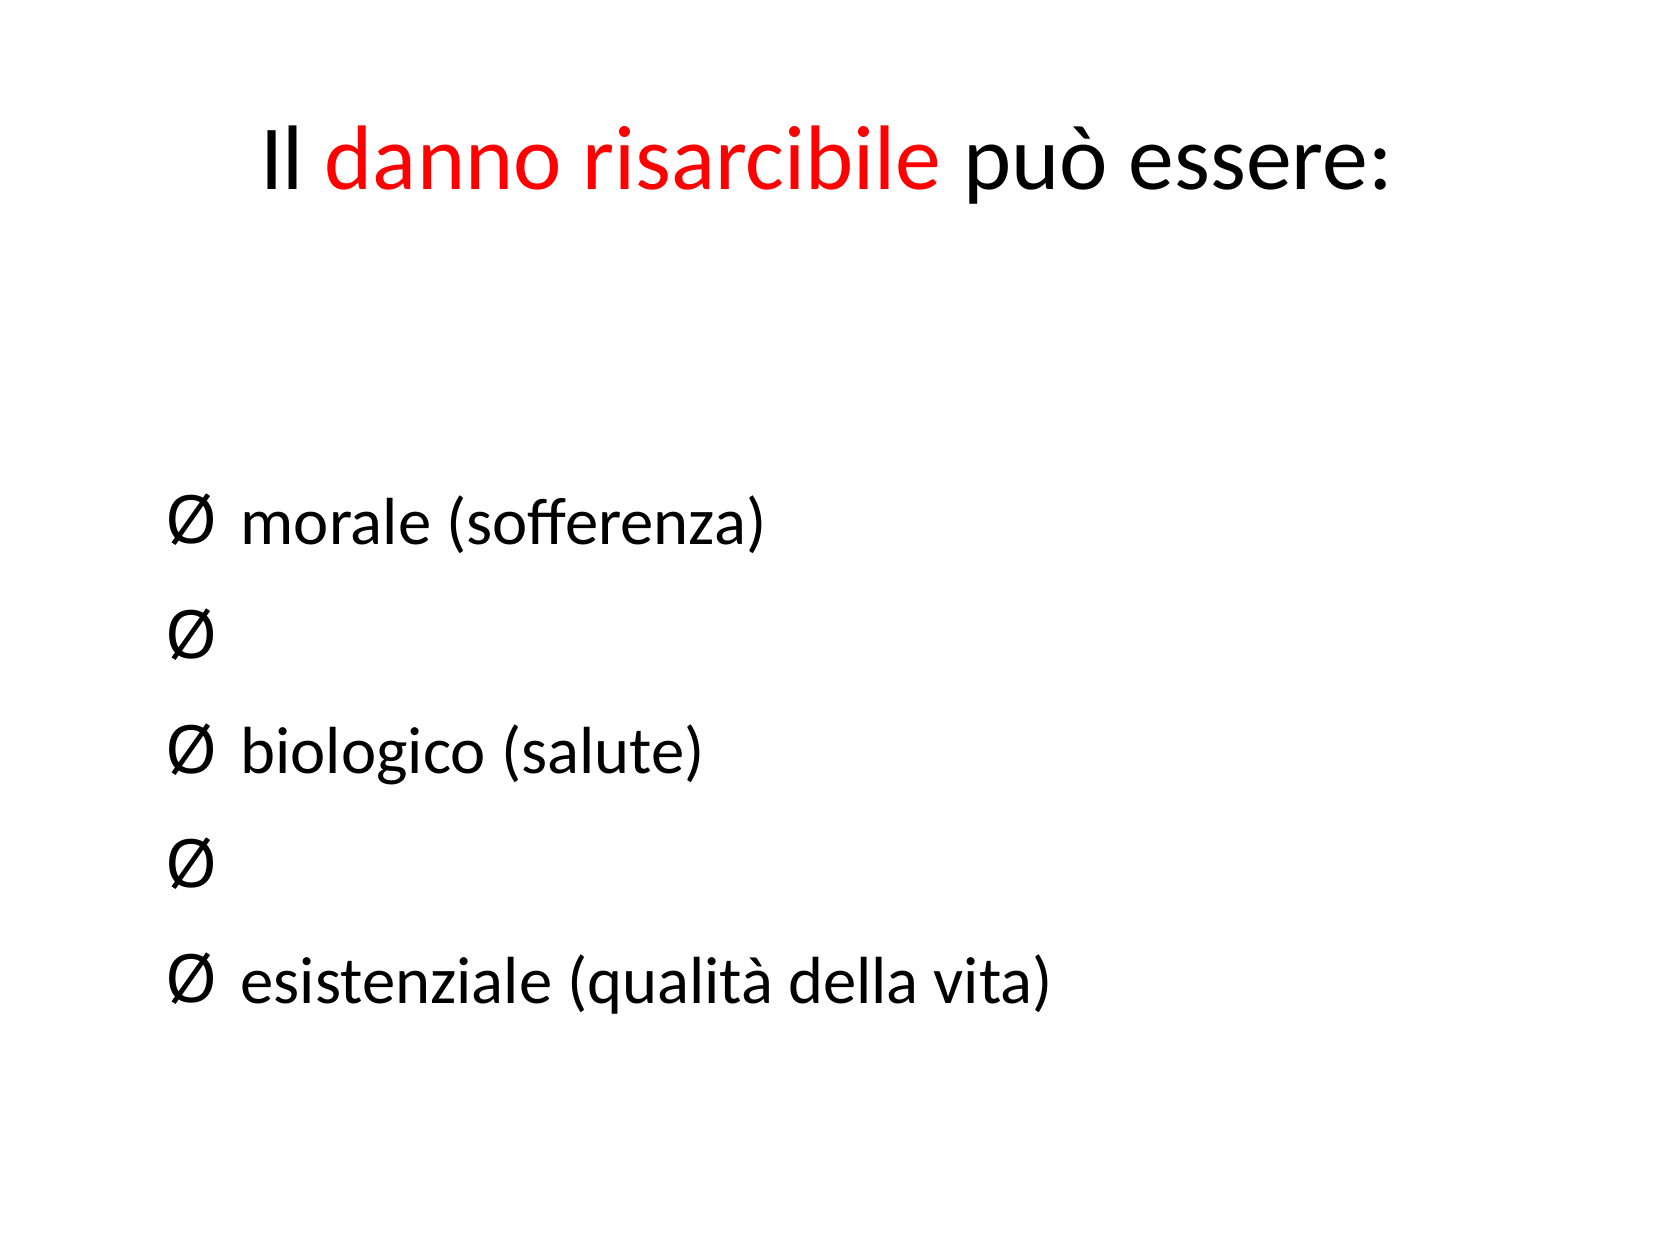

# Il danno risarcibile può essere:
morale (sofferenza)
biologico (salute)
esistenziale (qualità della vita)